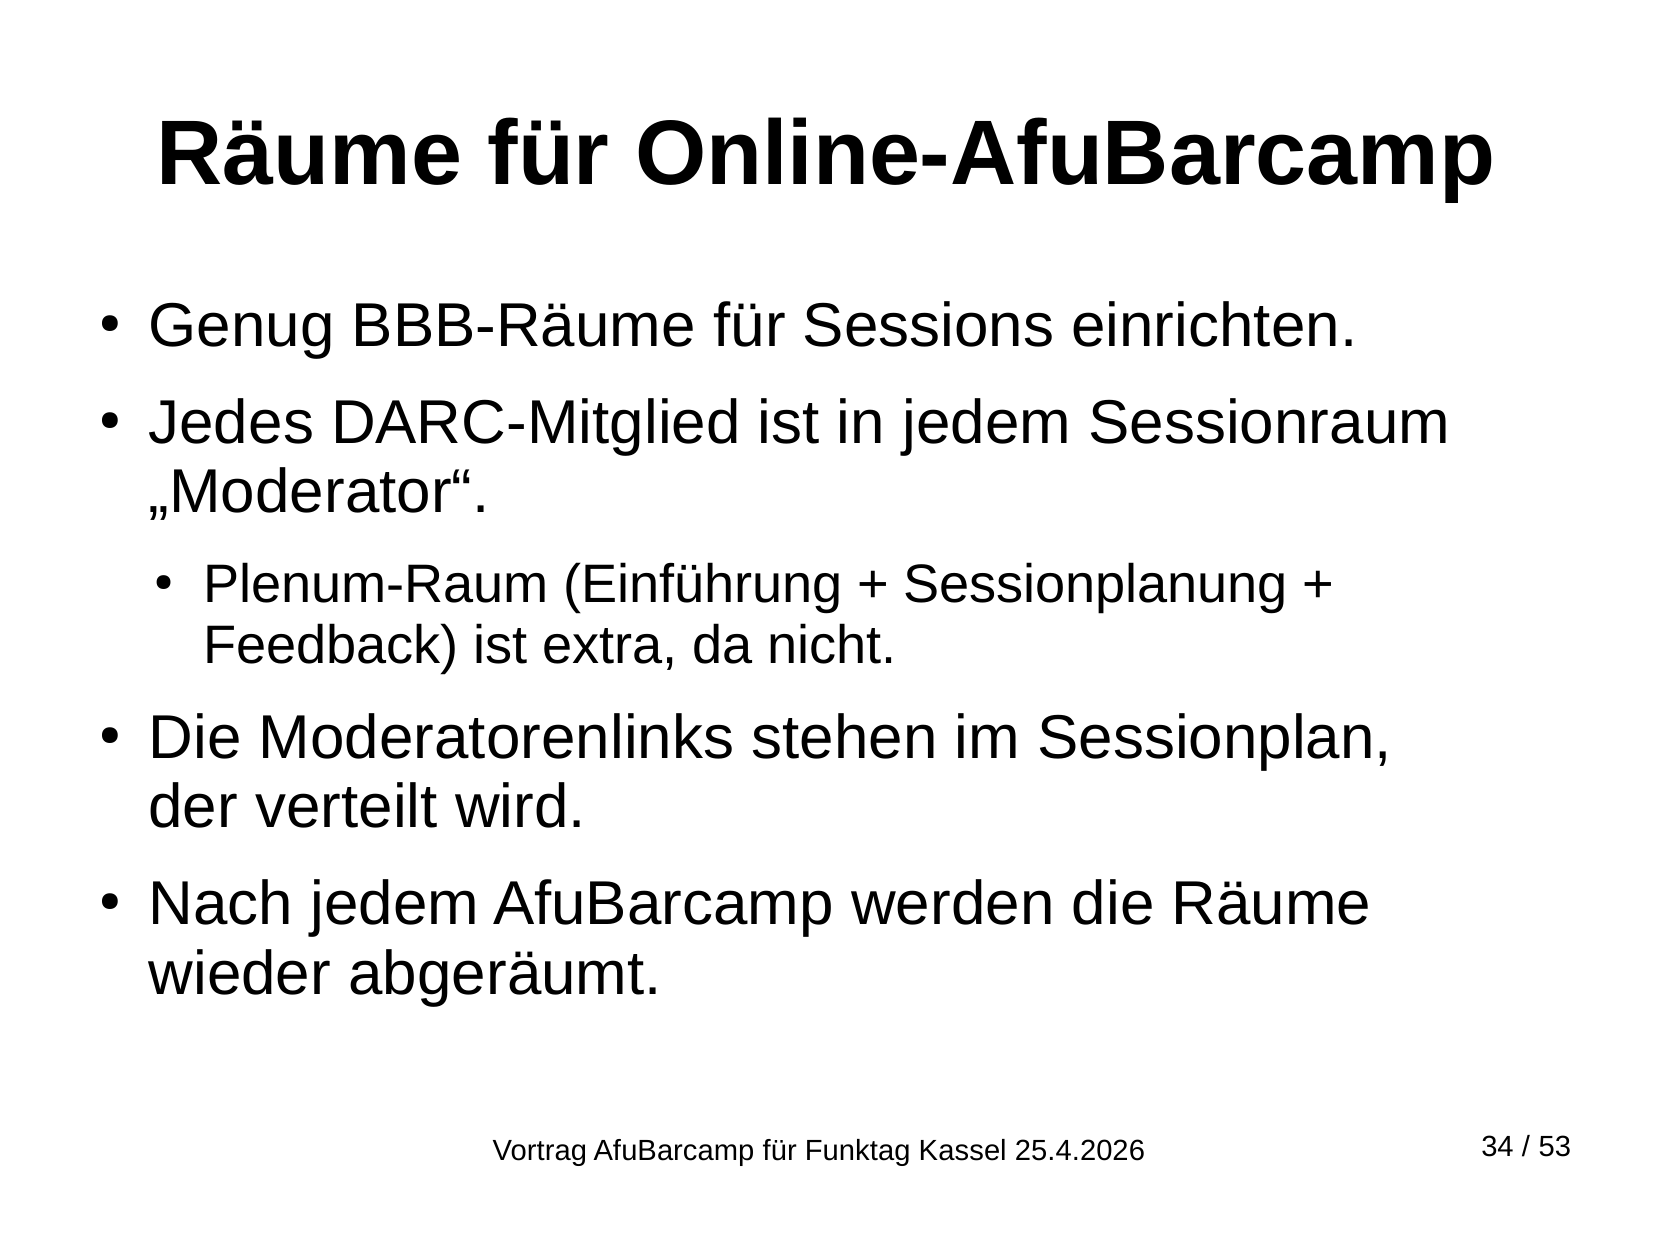

# Räume für Online-AfuBarcamp
Genug BBB-Räume für Sessions einrichten.
Jedes DARC-Mitglied ist in jedem Sessionraum „Moderator“.
Plenum-Raum (Einführung + Sessionplanung + Feedback) ist extra, da nicht.
Die Moderatorenlinks stehen im Sessionplan,
der verteilt wird.
Nach jedem AfuBarcamp werden die Räume wieder abgeräumt.